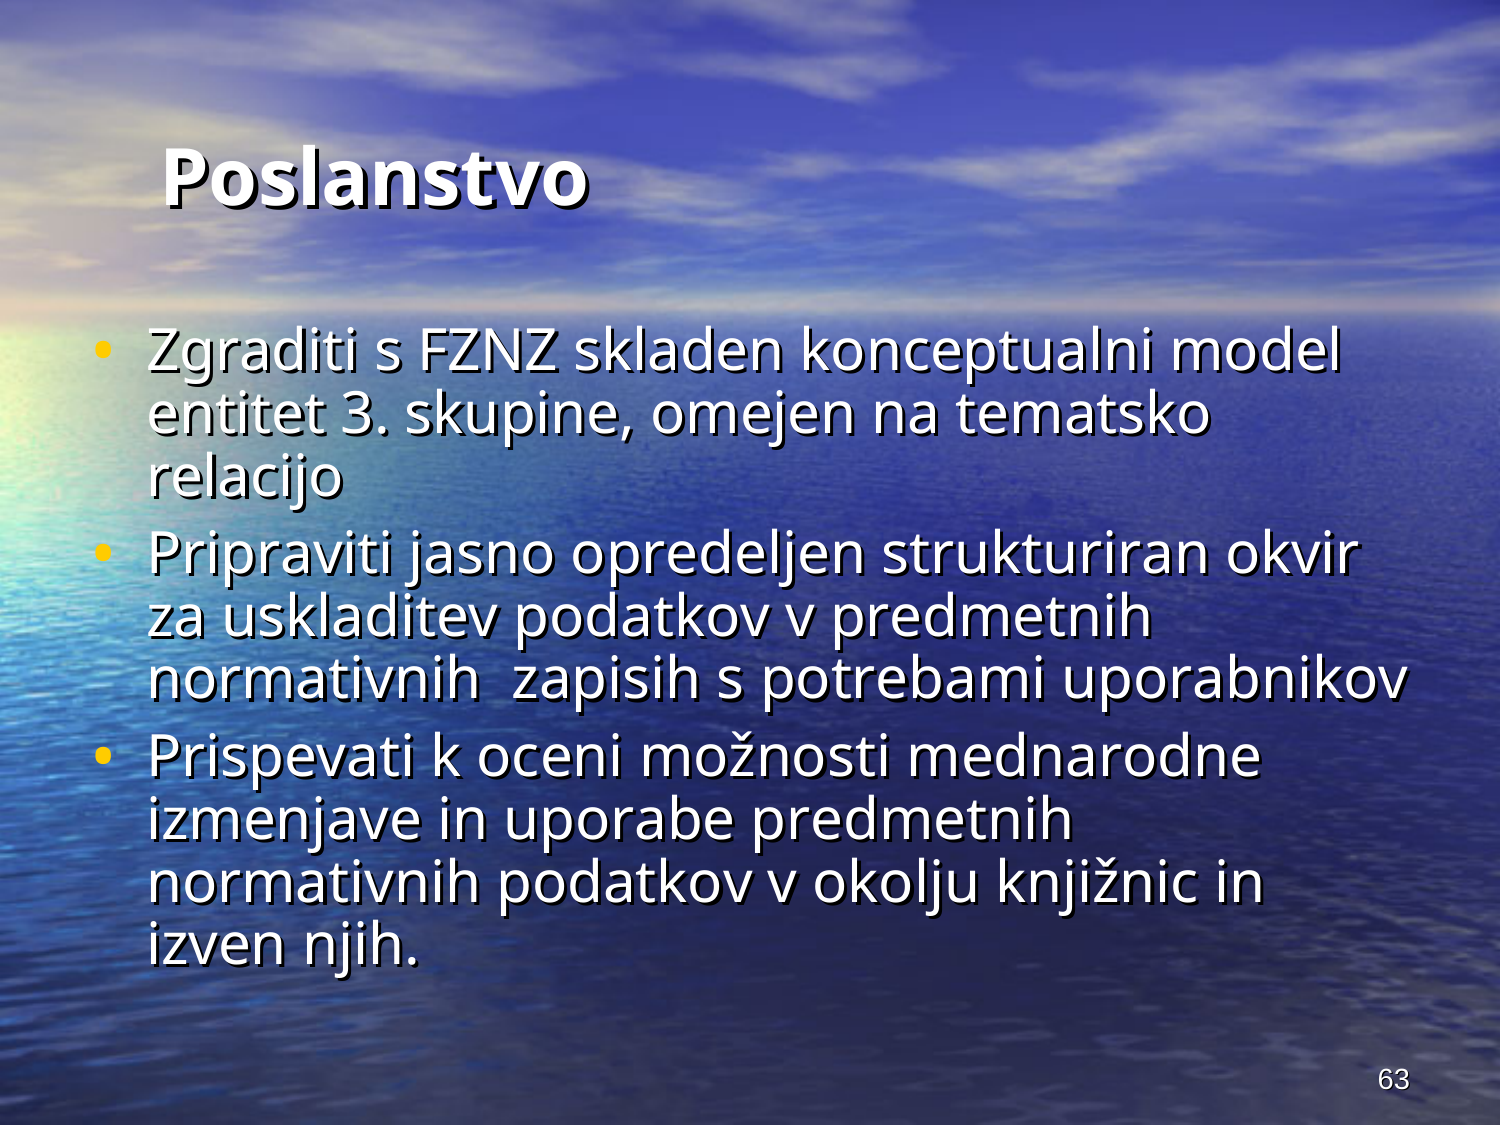

# Poslanstvo
Zgraditi s FZNZ skladen konceptualni model entitet 3. skupine, omejen na tematsko relacijo
Pripraviti jasno opredeljen strukturiran okvir za uskladitev podatkov v predmetnih normativnih zapisih s potrebami uporabnikov
Prispevati k oceni možnosti mednarodne izmenjave in uporabe predmetnih normativnih podatkov v okolju knjižnic in izven njih.